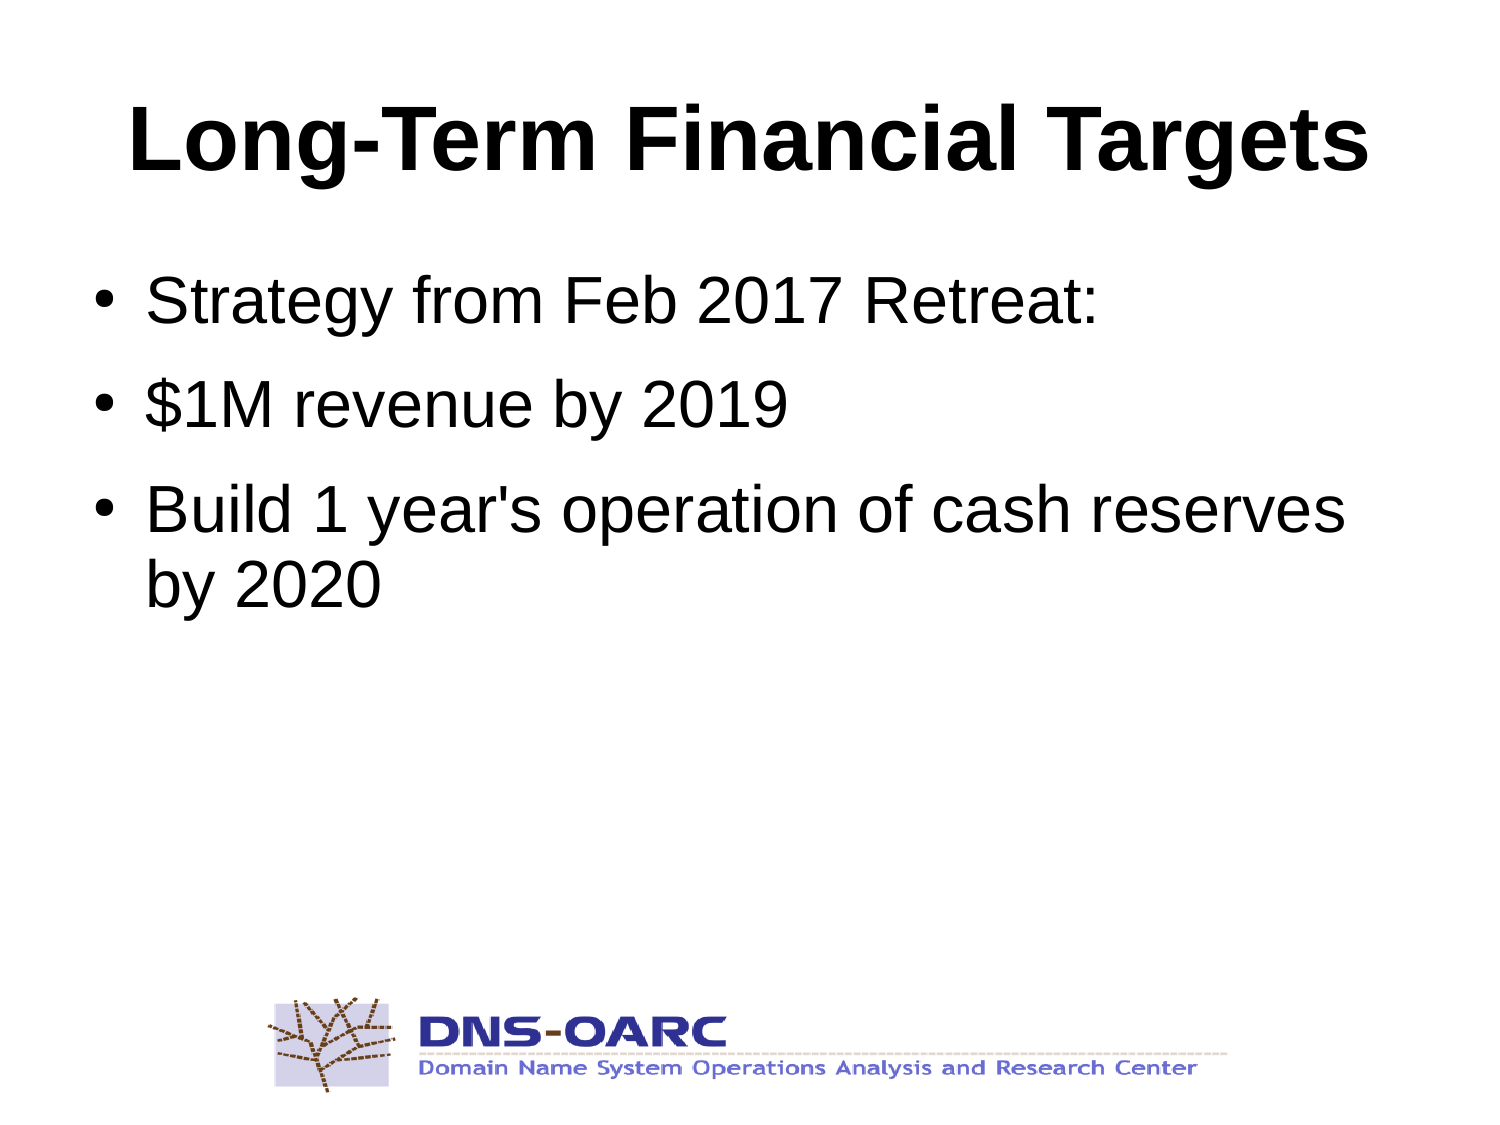

# Long-Term Financial Targets
Strategy from Feb 2017 Retreat:
$1M revenue by 2019
Build 1 year's operation of cash reserves by 2020